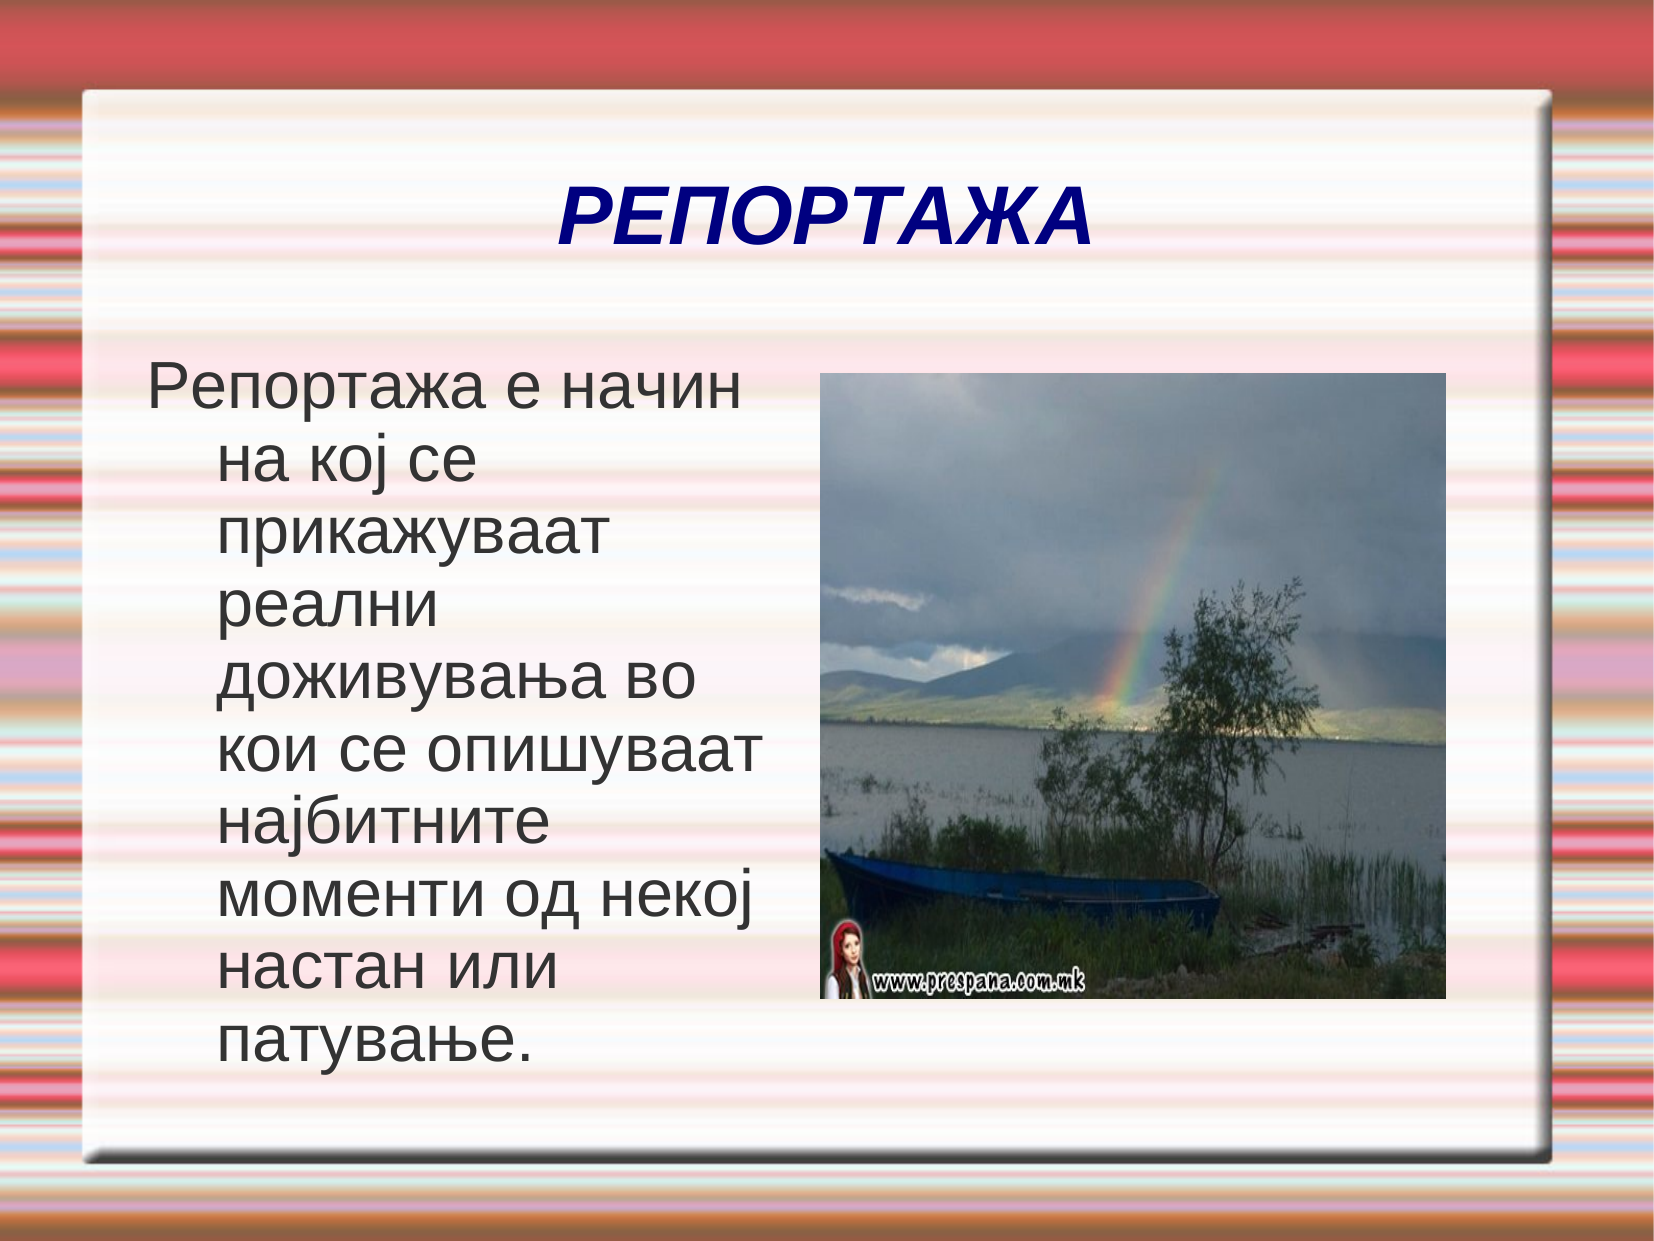

# РЕПОРТАЖА
Репортажа е начин на кој се прикажуваат реални доживувања во кои се опишуваат најбитните моменти од некој настан или патување.